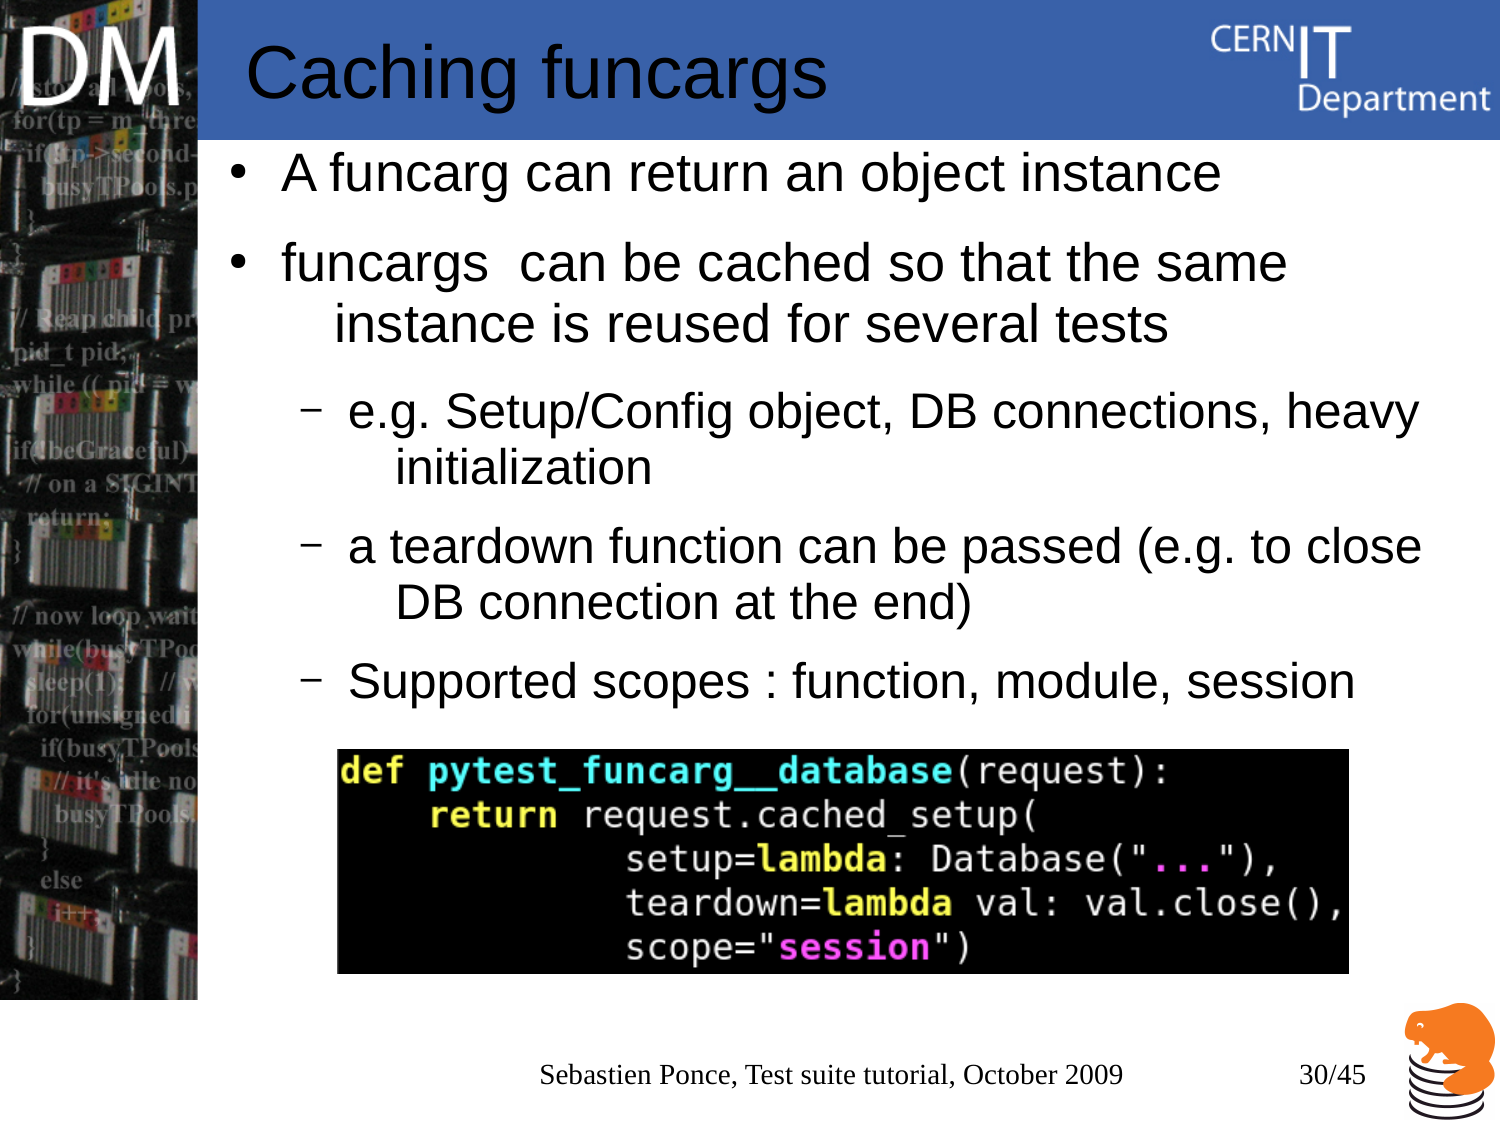

# Caching funcargs
A funcarg can return an object instance
funcargs can be cached so that the same instance is reused for several tests
e.g. Setup/Config object, DB connections, heavy initialization
a teardown function can be passed (e.g. to close DB connection at the end)
Supported scopes : function, module, session